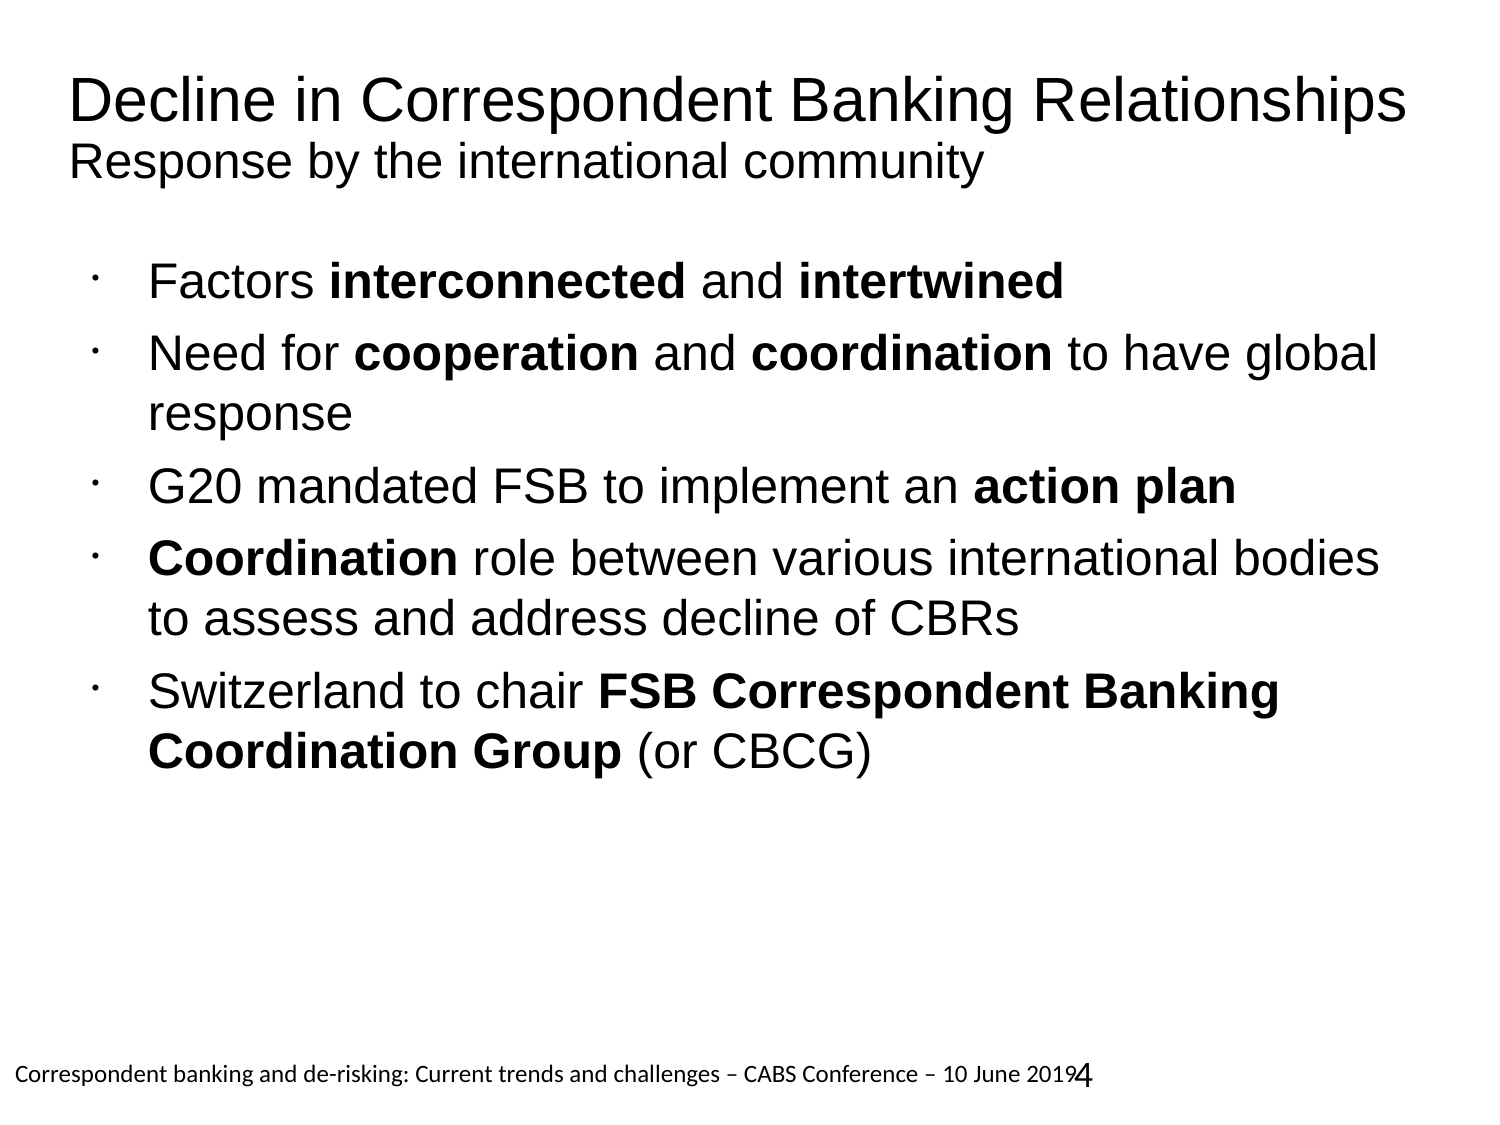

Decline in Correspondent Banking Relationships
Response by the international community
Factors interconnected and intertwined
Need for cooperation and coordination to have global response
G20 mandated FSB to implement an action plan
Coordination role between various international bodies to assess and address decline of CBRs
Switzerland to chair FSB Correspondent Banking Coordination Group (or CBCG)
Correspondent banking and de-risking: Current trends and challenges – CABS Conference – 10 June 2019